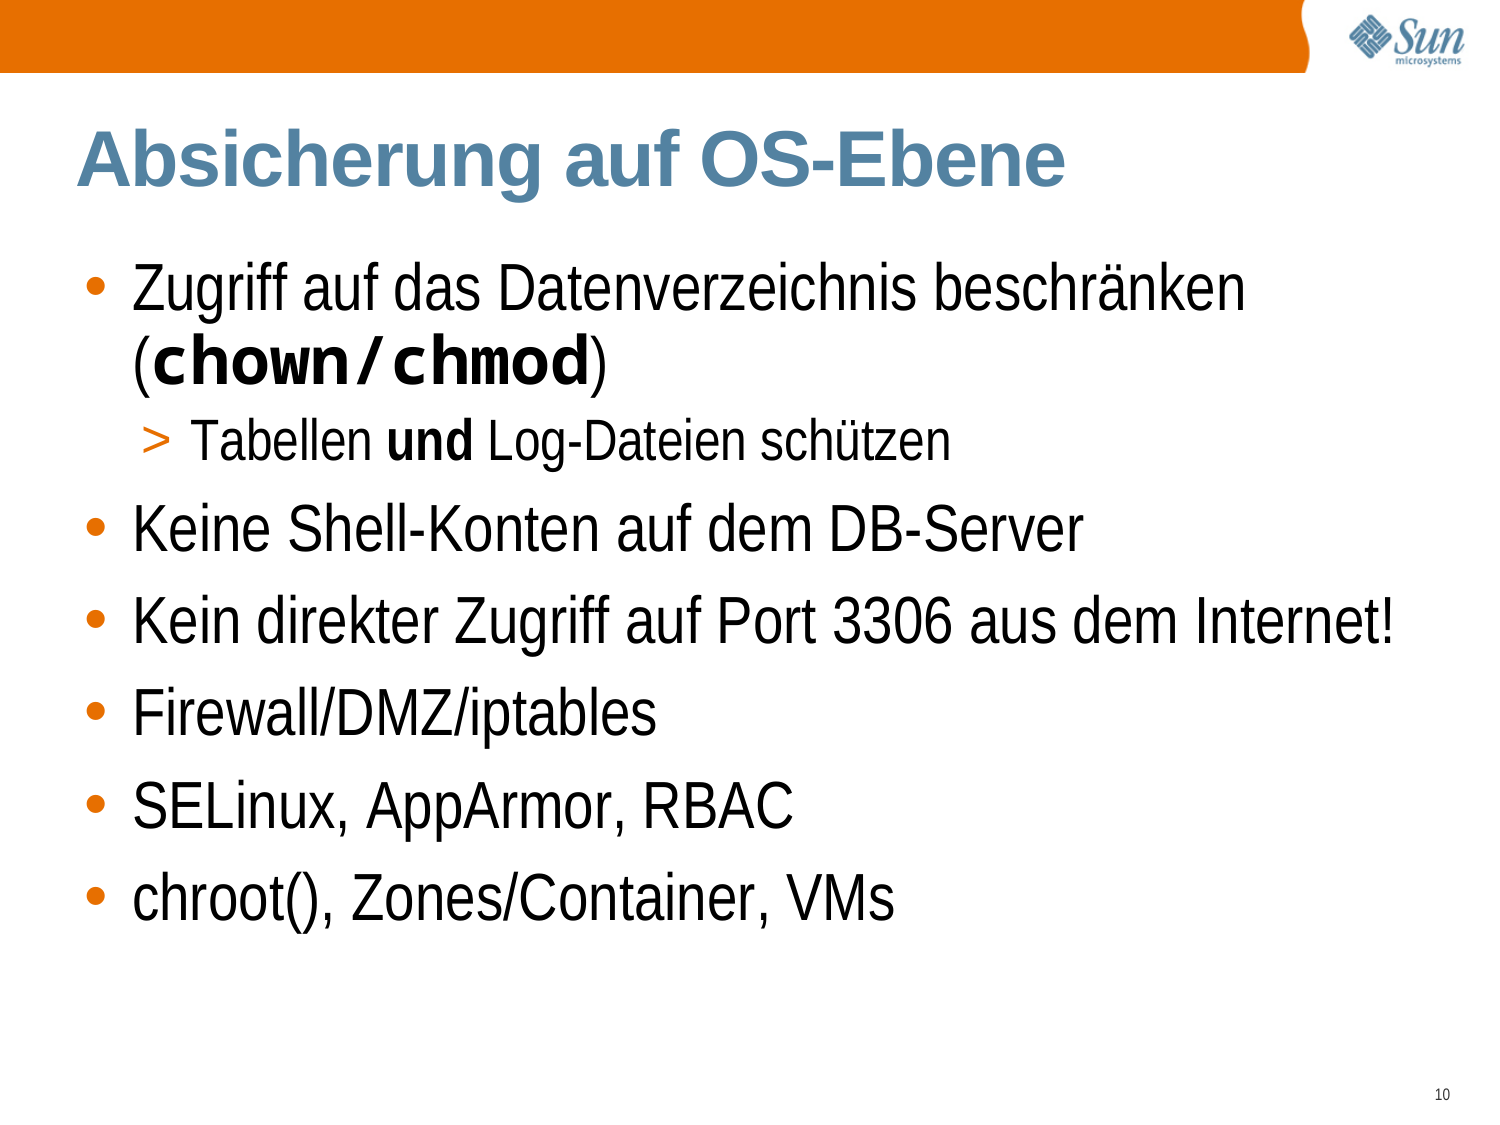

# Absicherung auf OS-Ebene
Zugriff auf das Datenverzeichnis beschränken (chown/chmod)
Tabellen und Log-Dateien schützen
Keine Shell-Konten auf dem DB-Server
Kein direkter Zugriff auf Port 3306 aus dem Internet!
Firewall/DMZ/iptables
SELinux, AppArmor, RBAC
chroot(), Zones/Container, VMs